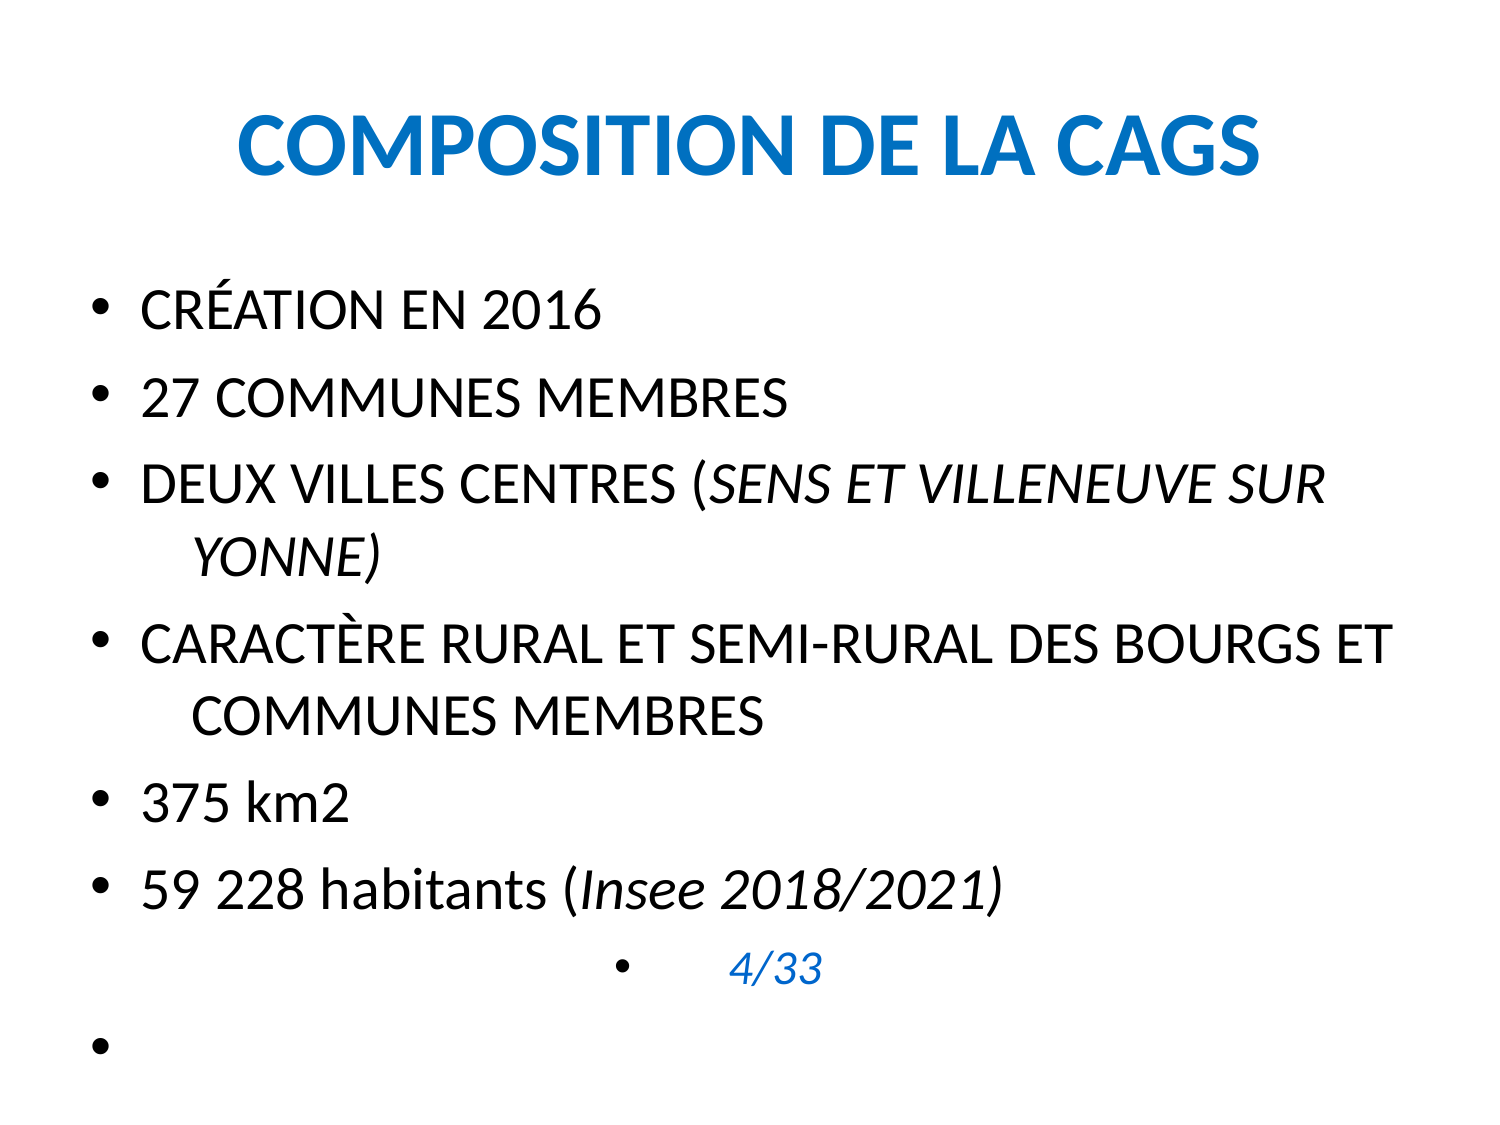

# COMPOSITION DE LA CAGS
CRÉATION EN 2016
27 COMMUNES MEMBRES
DEUX VILLES CENTRES (SENS ET VILLENEUVE SUR YONNE)
CARACTÈRE RURAL ET SEMI-RURAL DES BOURGS ET COMMUNES MEMBRES
375 km2
59 228 habitants (Insee 2018/2021)
4/33